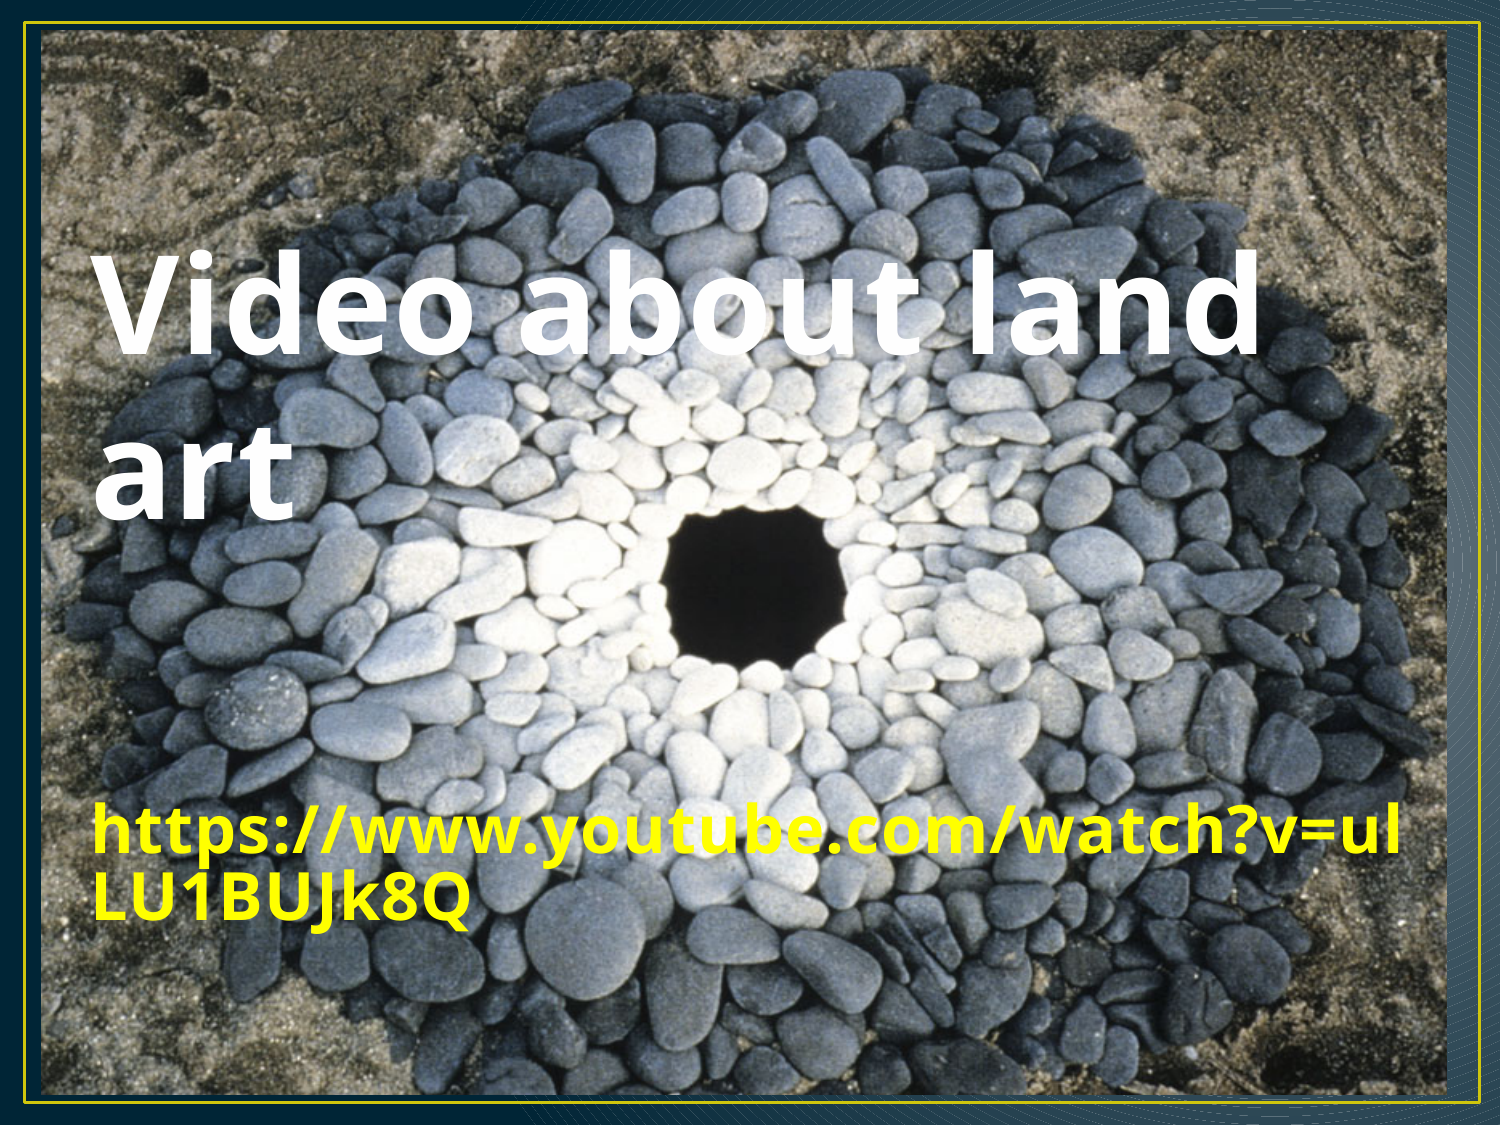

# Video about land art https://www.youtube.com/watch?v=ulLU1BUJk8Q https://www.youtube.com/watch?v=RHKoy4HCBNg